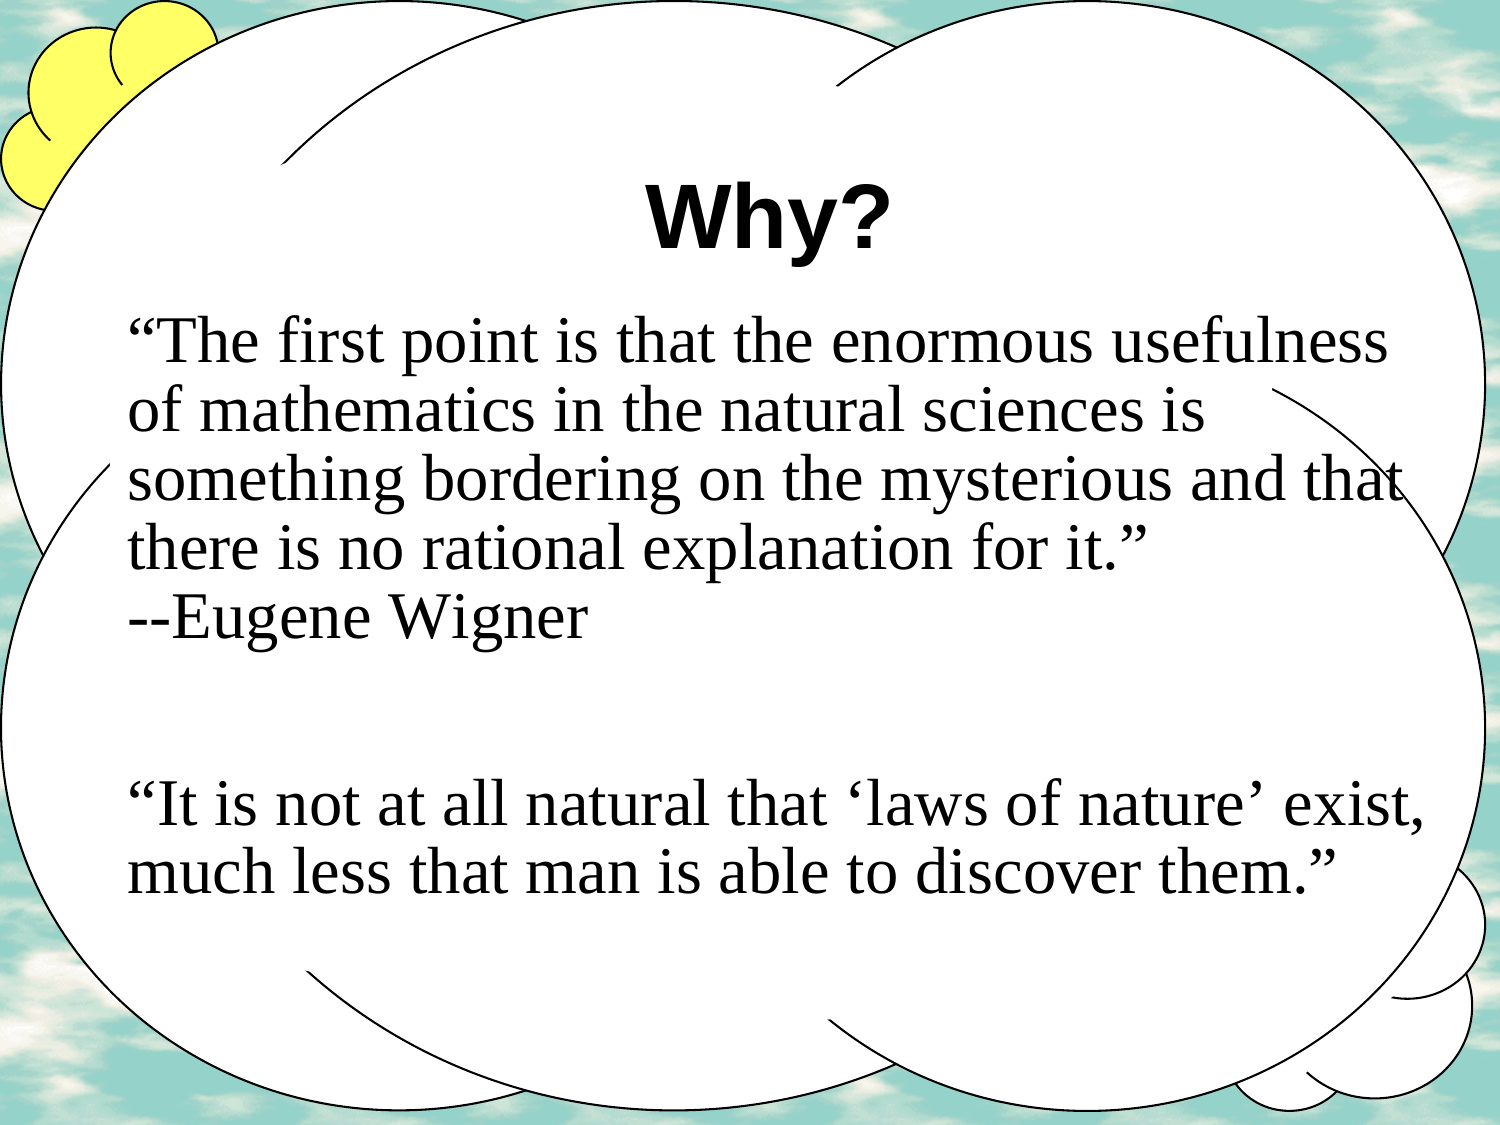

# Why?
“The first point is that the enormous usefulness of mathematics in the natural sciences is something bordering on the mysterious and that there is no rational explanation for it.”
--Eugene Wigner
“It is not at all natural that ‘laws of nature’ exist, much less that man is able to discover them.”